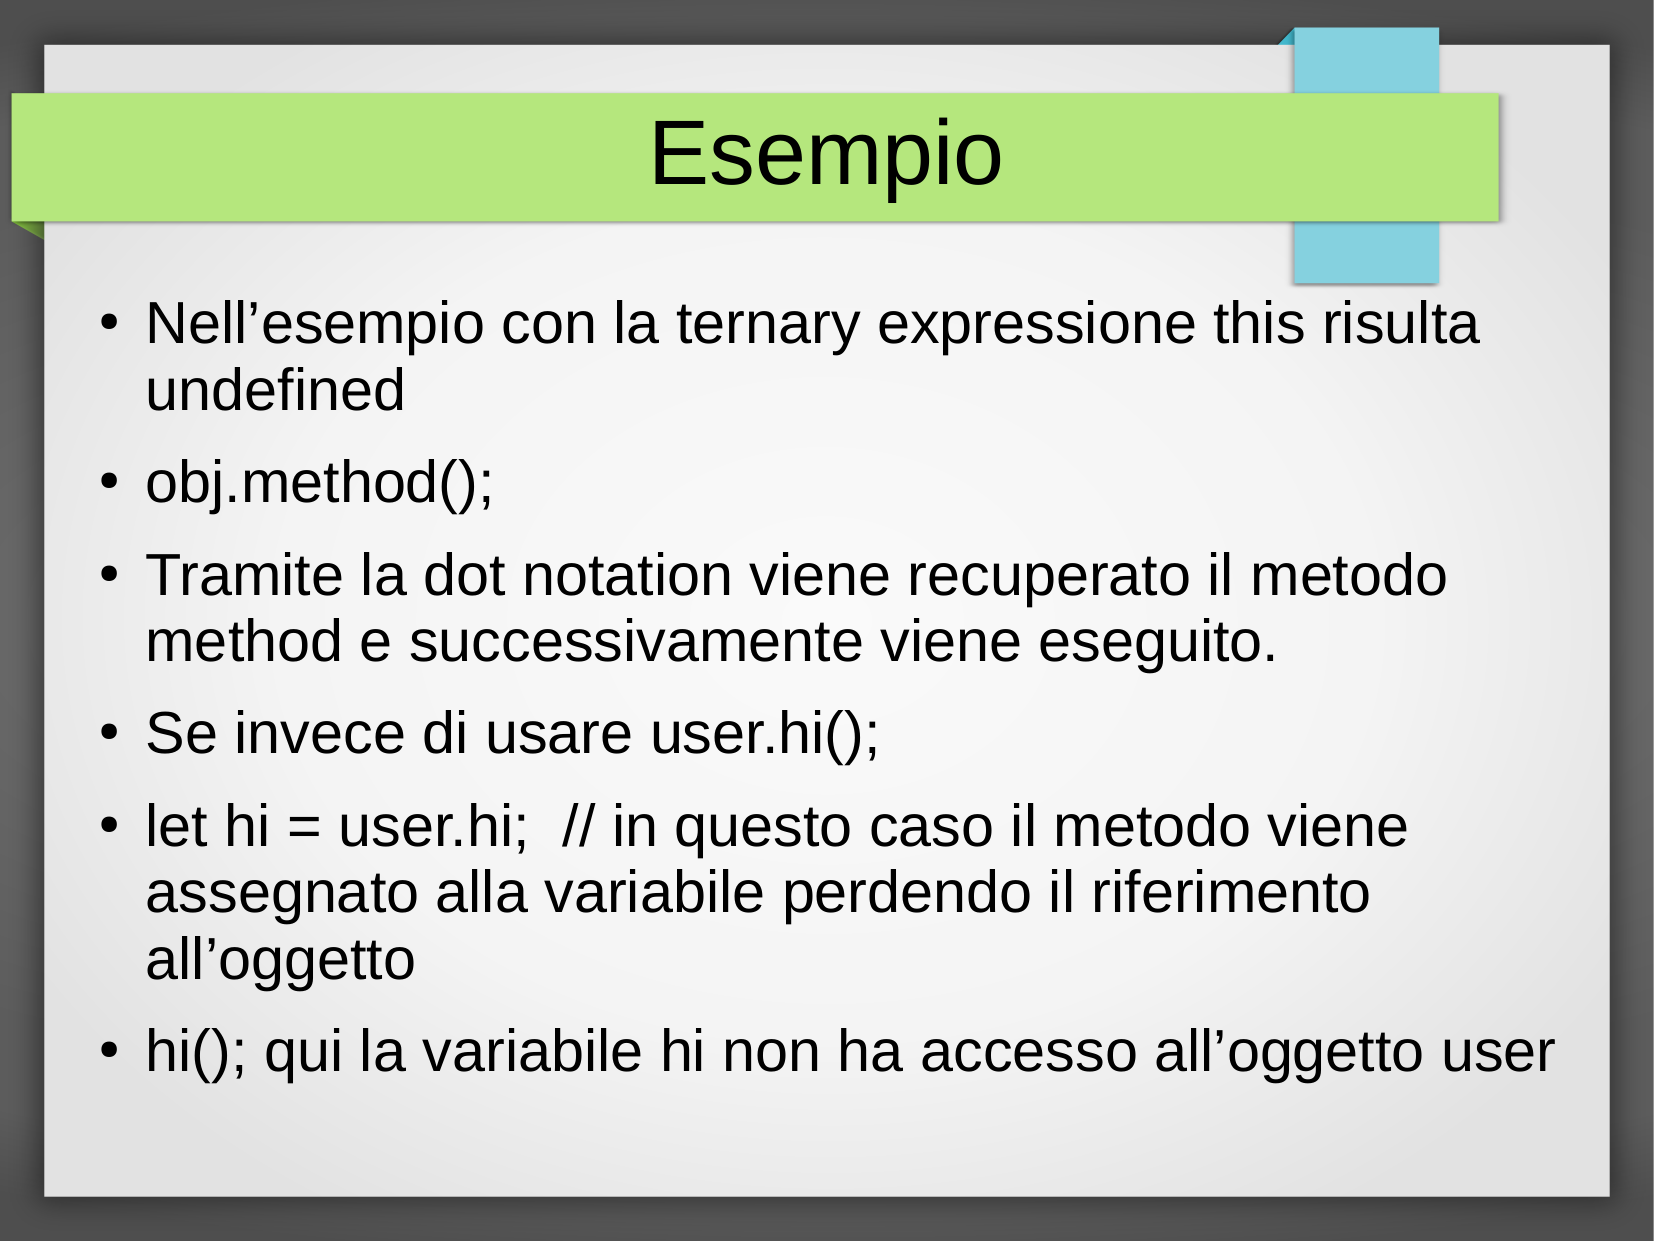

# Esempio
Nell’esempio con la ternary expressione this risulta undefined
obj.method();
Tramite la dot notation viene recuperato il metodo method e successivamente viene eseguito.
Se invece di usare user.hi();
let hi = user.hi; // in questo caso il metodo viene assegnato alla variabile perdendo il riferimento all’oggetto
hi(); qui la variabile hi non ha accesso all’oggetto user